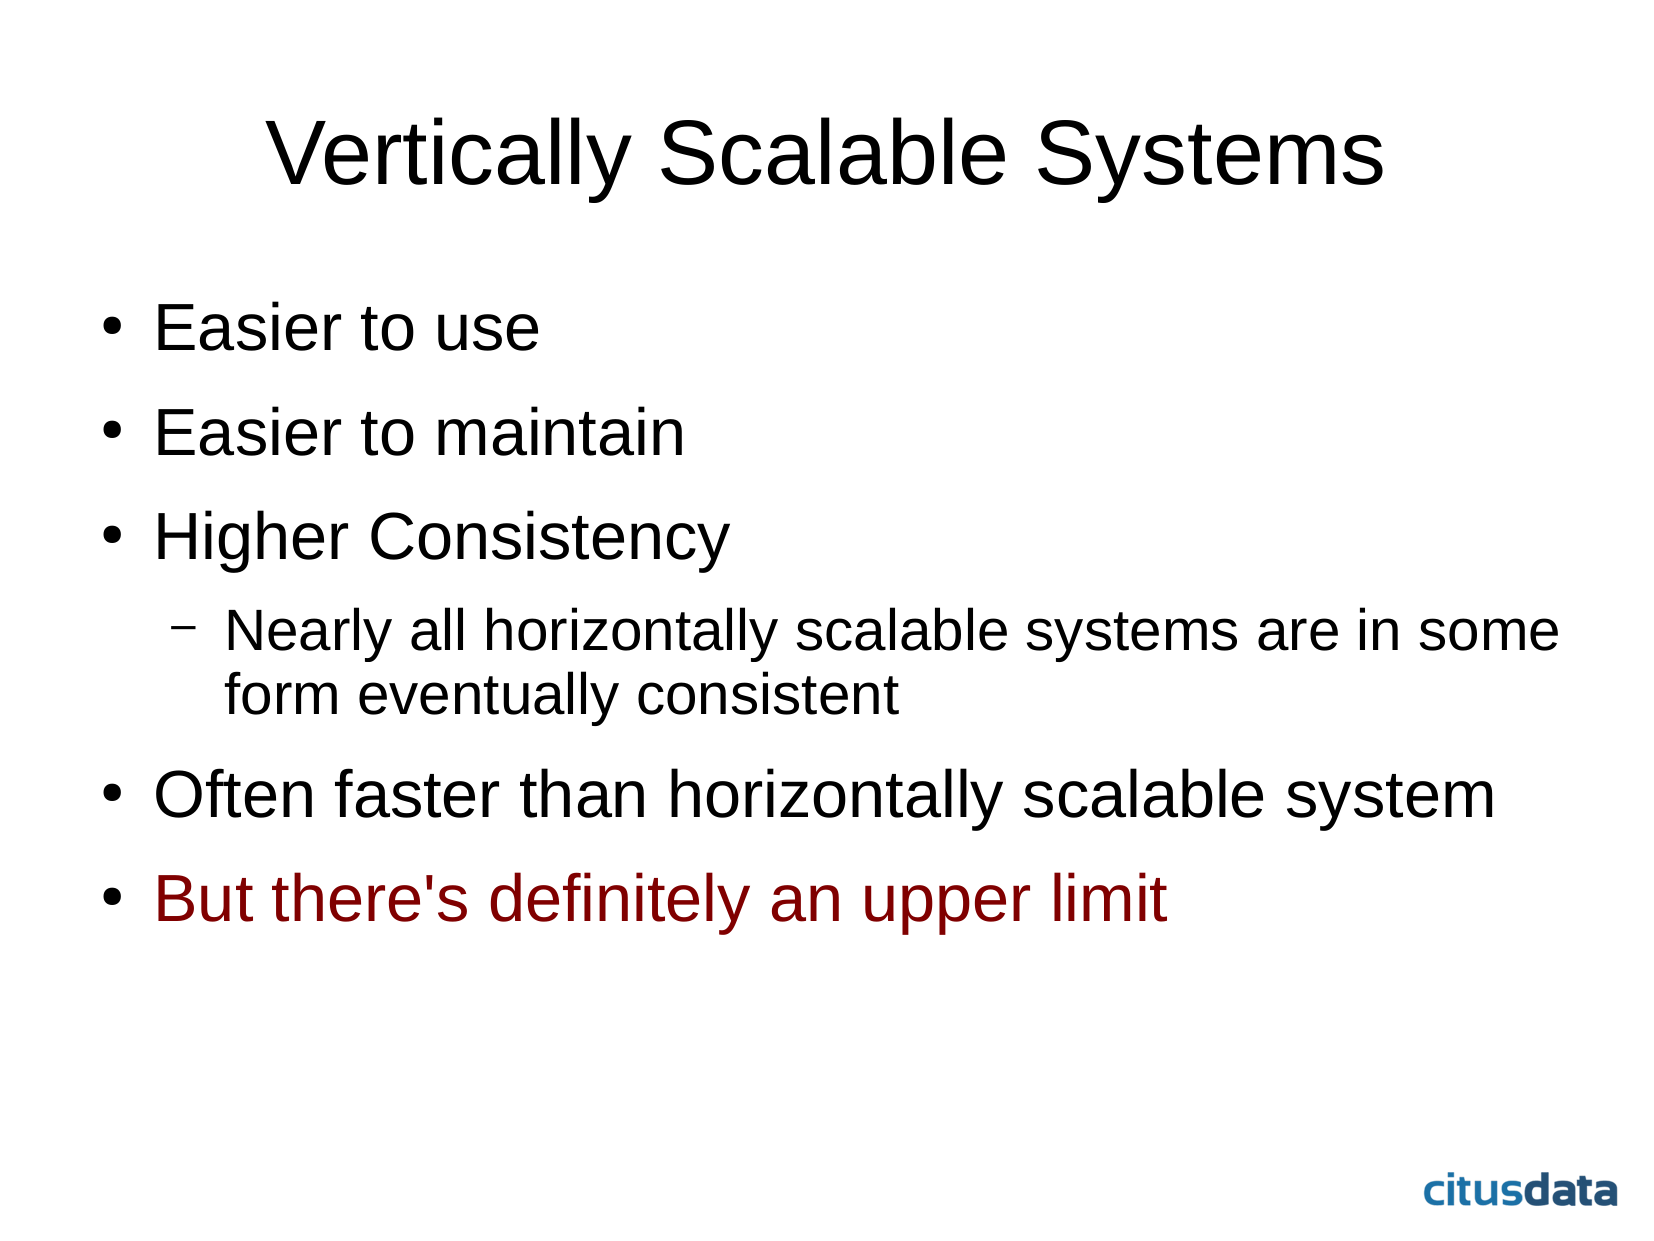

# Vertically Scalable Systems
Easier to use
Easier to maintain
Higher Consistency
Nearly all horizontally scalable systems are in some form eventually consistent
Often faster than horizontally scalable system
But there's definitely an upper limit